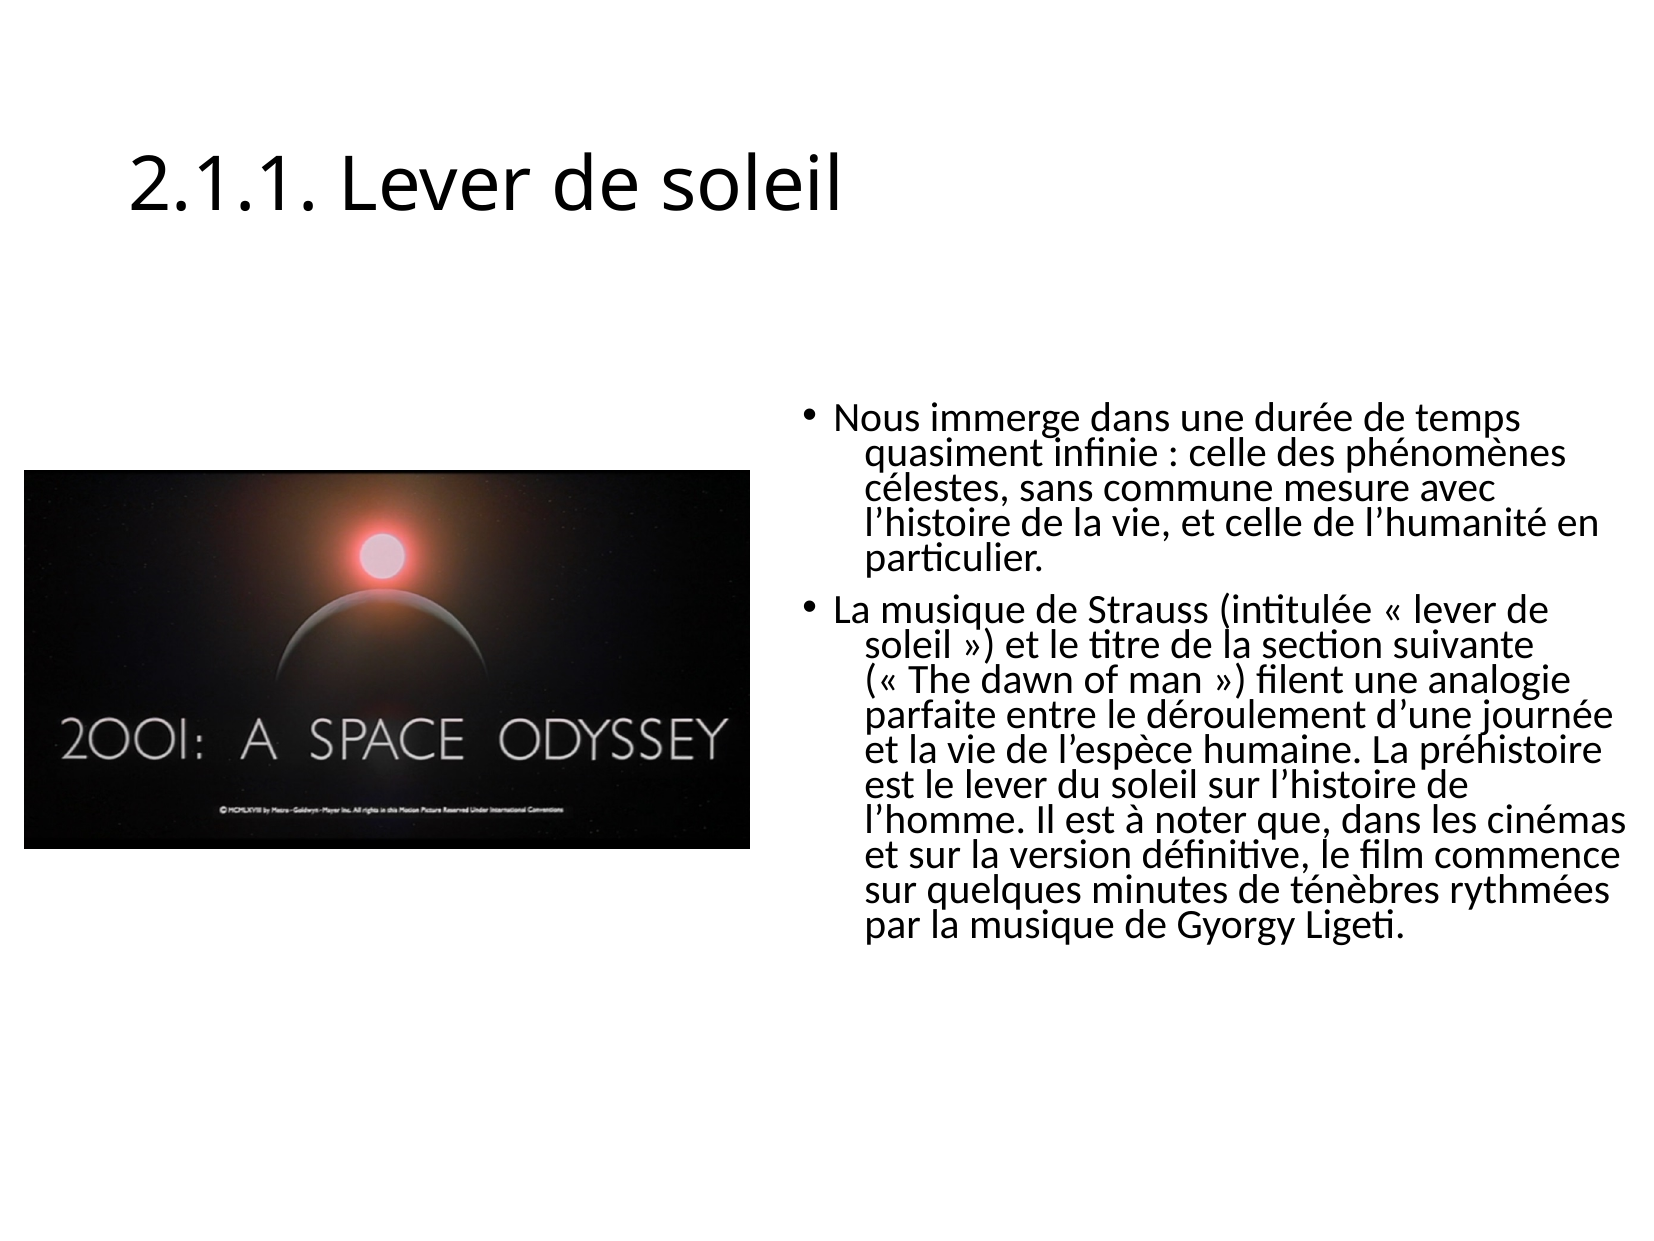

# 2.1.1. Lever de soleil
Nous immerge dans une durée de temps quasiment infinie : celle des phénomènes célestes, sans commune mesure avec l’histoire de la vie, et celle de l’humanité en particulier.
La musique de Strauss (intitulée « lever de soleil ») et le titre de la section suivante (« The dawn of man ») filent une analogie parfaite entre le déroulement d’une journée et la vie de l’espèce humaine. La préhistoire est le lever du soleil sur l’histoire de l’homme. Il est à noter que, dans les cinémas et sur la version définitive, le film commence sur quelques minutes de ténèbres rythmées par la musique de Gyorgy Ligeti.